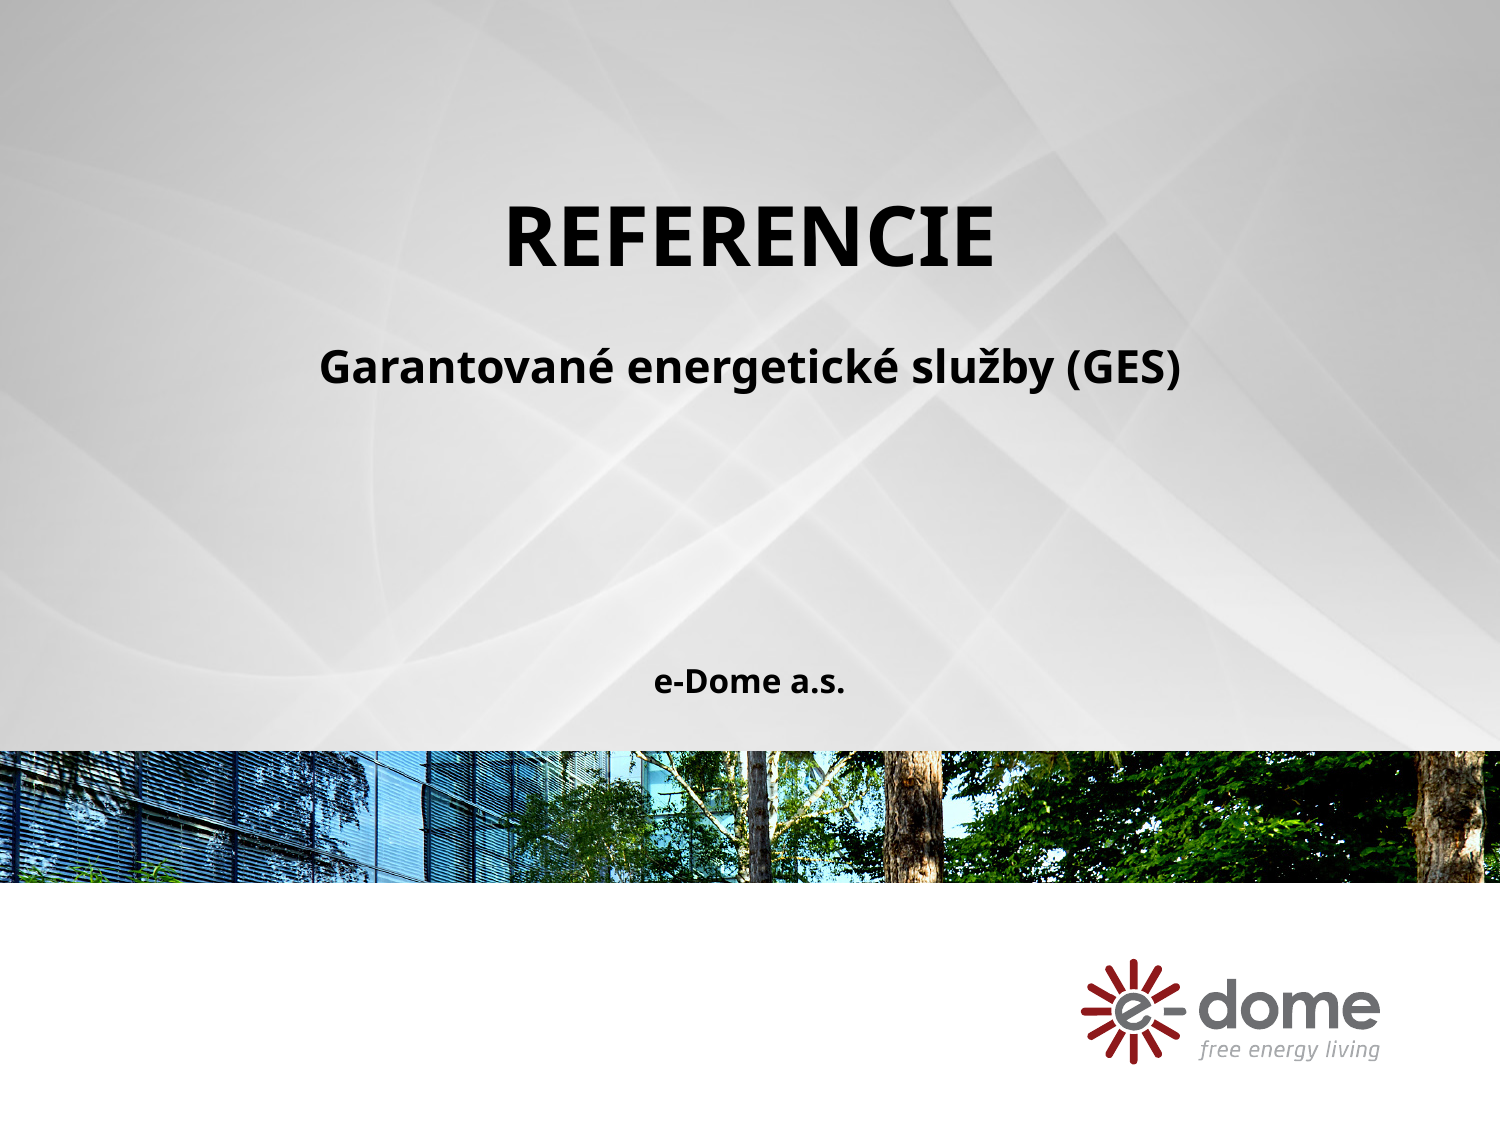

REFERENCIE
Garantované energetické služby (GES)
e-Dome a.s.